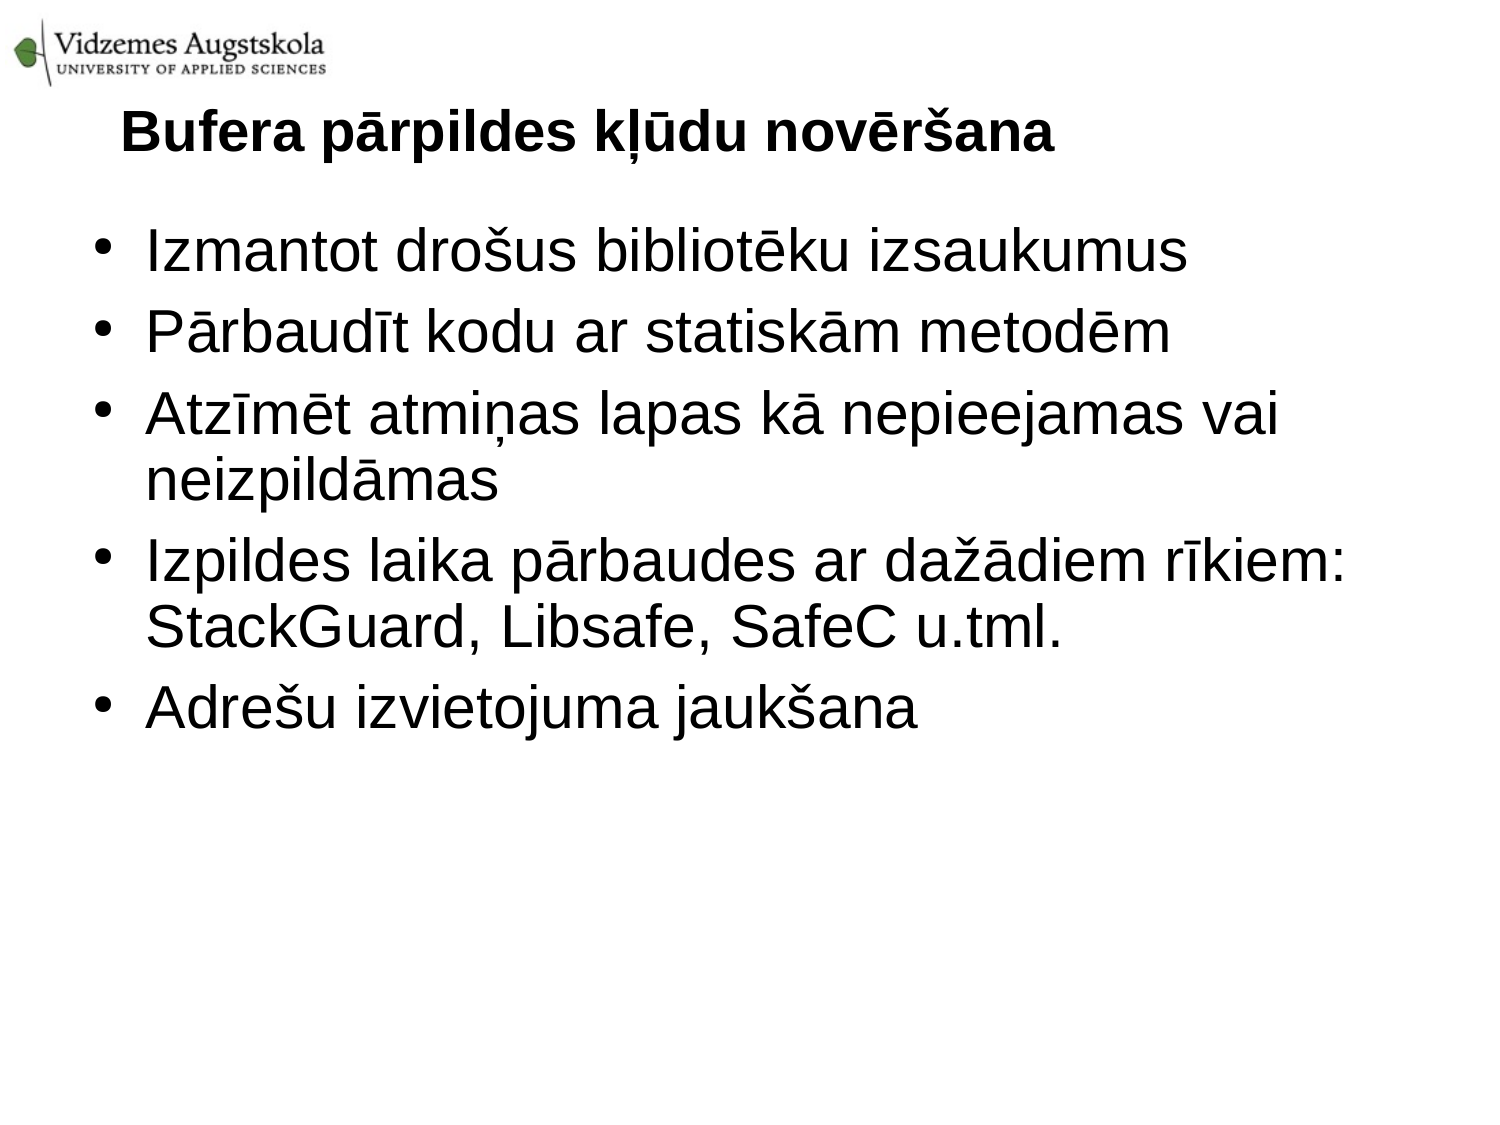

# Bufera pārpildes kļūdu novēršana
Izmantot drošus bibliotēku izsaukumus
Pārbaudīt kodu ar statiskām metodēm
Atzīmēt atmiņas lapas kā nepieejamas vai neizpildāmas
Izpildes laika pārbaudes ar dažādiem rīkiem: StackGuard, Libsafe, SafeC u.tml.
Adrešu izvietojuma jaukšana